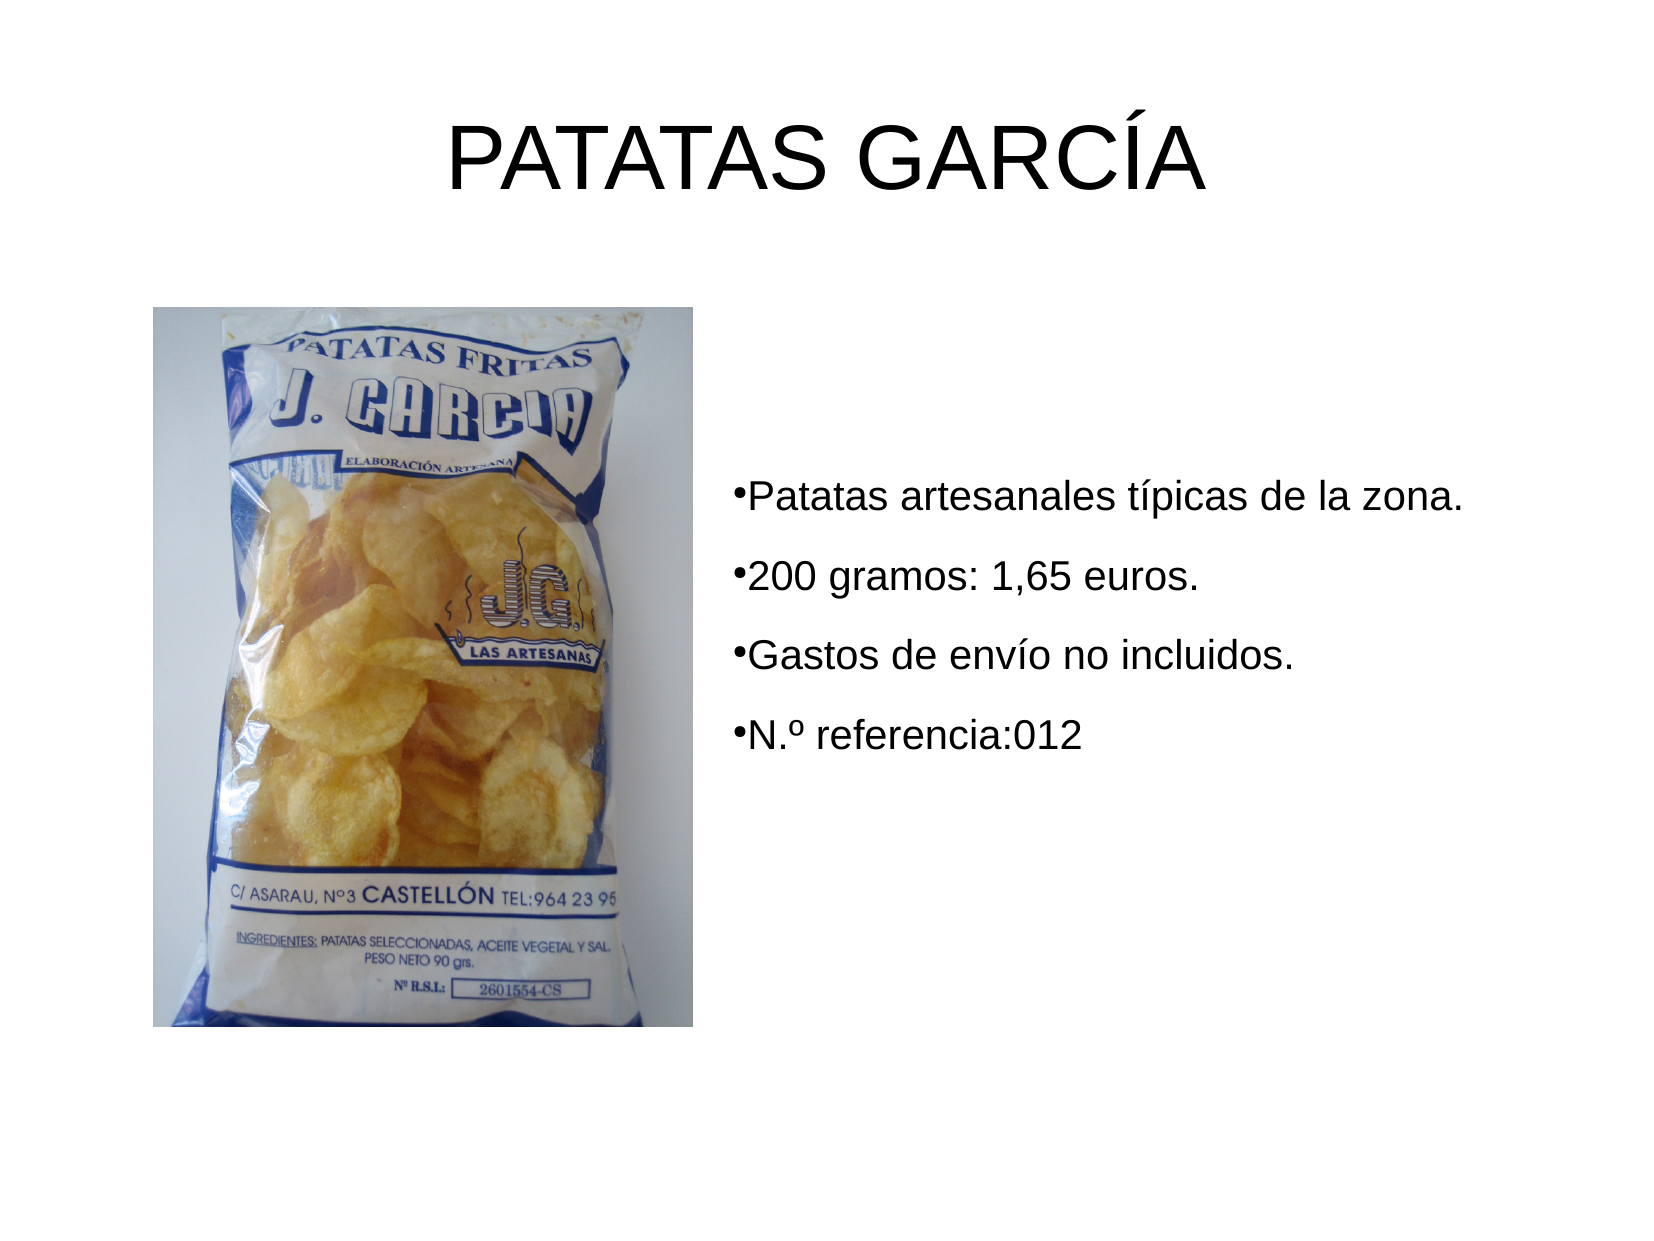

# PATATAS GARCÍA
Patatas artesanales típicas de la zona.
200 gramos: 1,65 euros.
Gastos de envío no incluidos.
N.º referencia:012